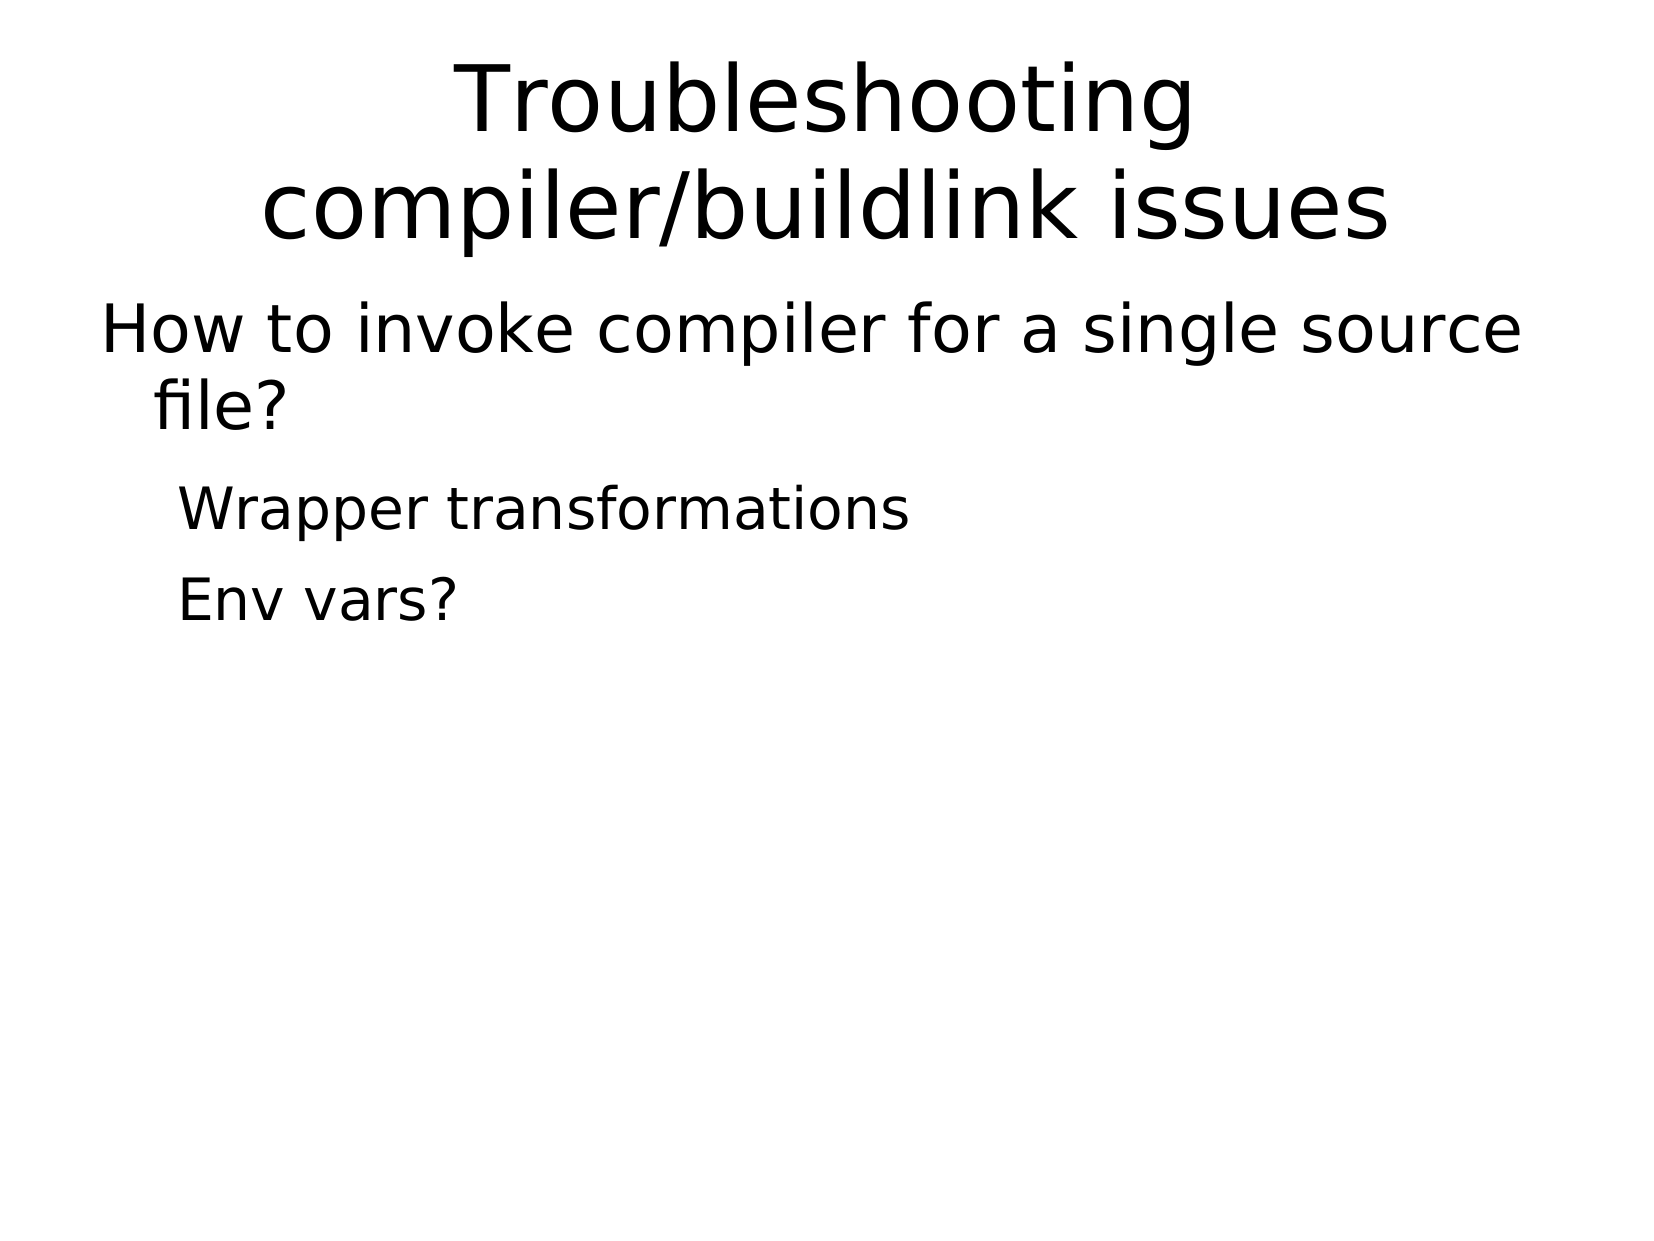

# Troubleshooting compiler/buildlink issues
How to invoke compiler for a single source file?
Wrapper transformations
Env vars?